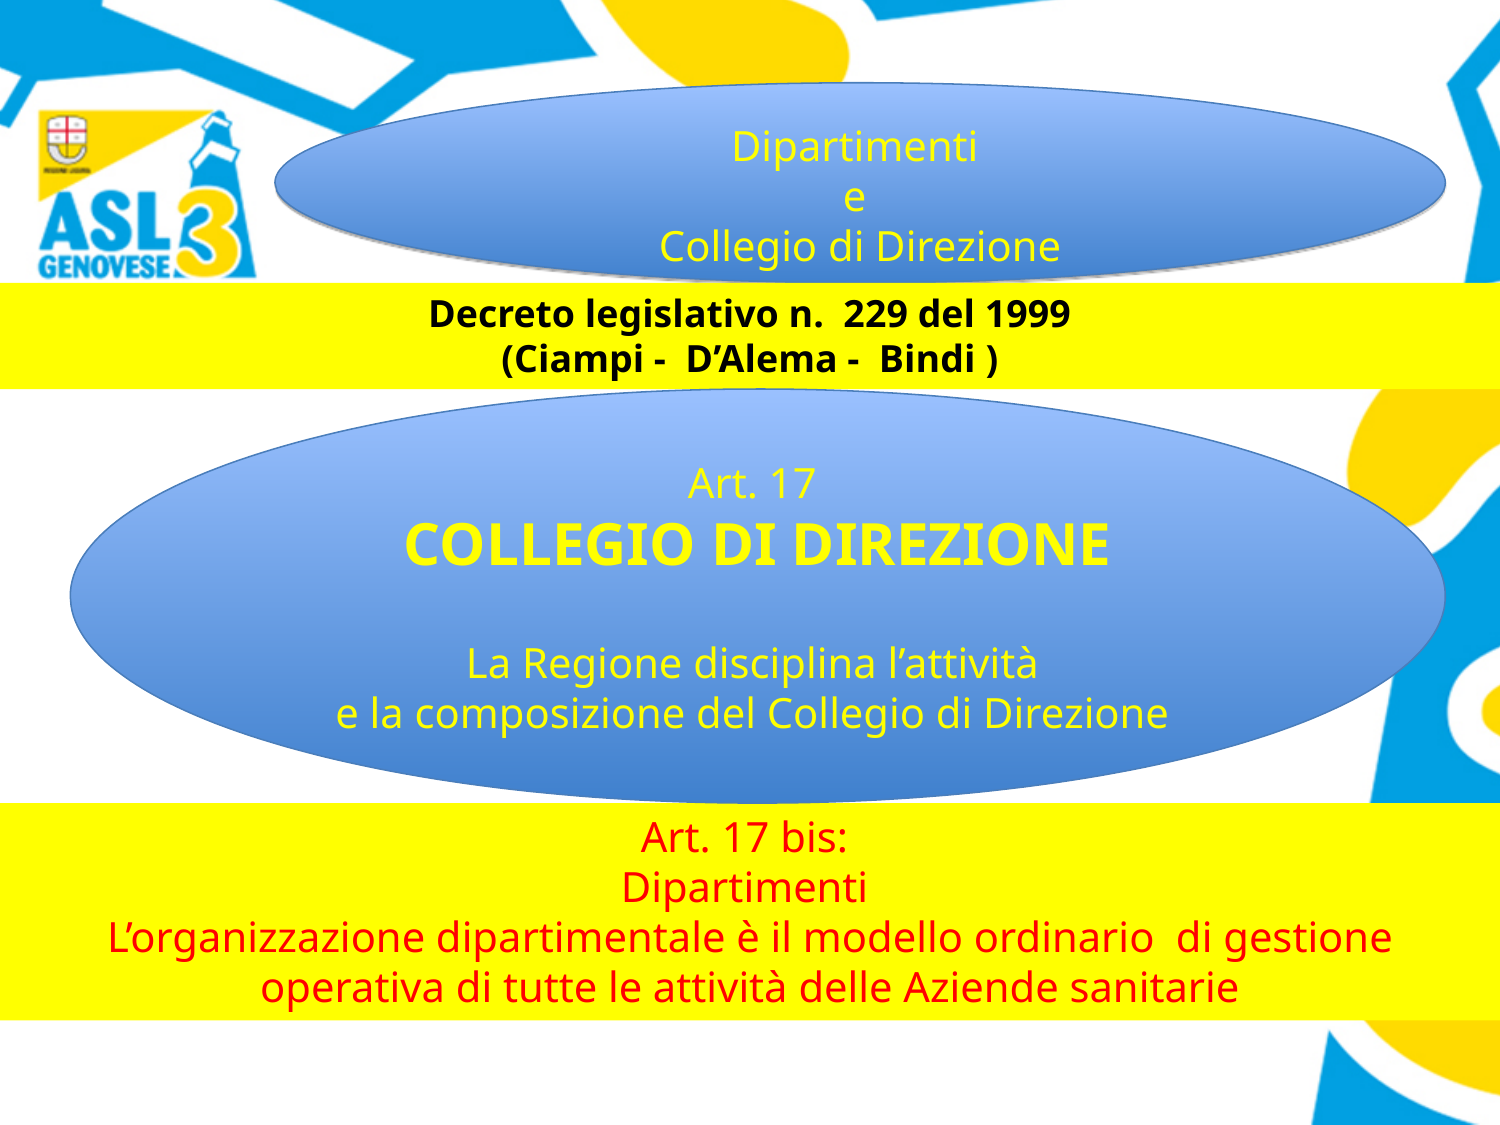

Dipartimenti
e
Collegio di Direzione
Decreto legislativo n. 229 del 1999
(Ciampi - D’Alema - Bindi )
Art. 17
COLLEGIO DI DIREZIONE
La Regione disciplina l’attività
e la composizione del Collegio di Direzione
Art. 17 bis:
Dipartimenti
L’organizzazione dipartimentale è il modello ordinario di gestione operativa di tutte le attività delle Aziende sanitarie